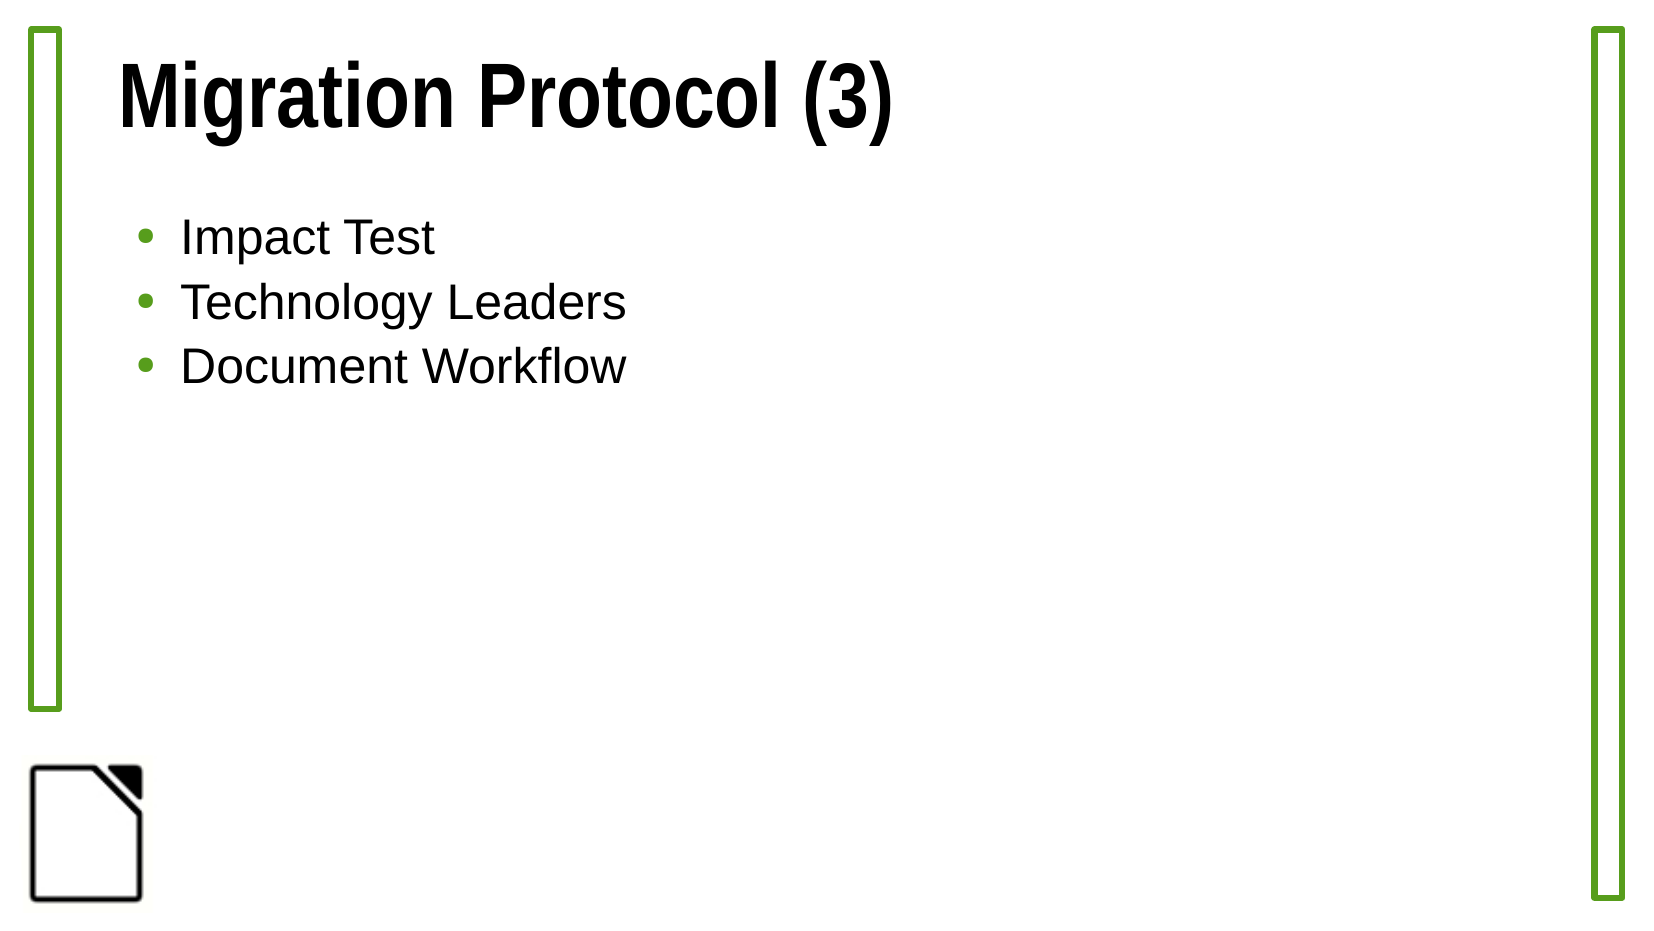

# Migration Protocol (3)
Impact Test
Technology Leaders
Document Workflow